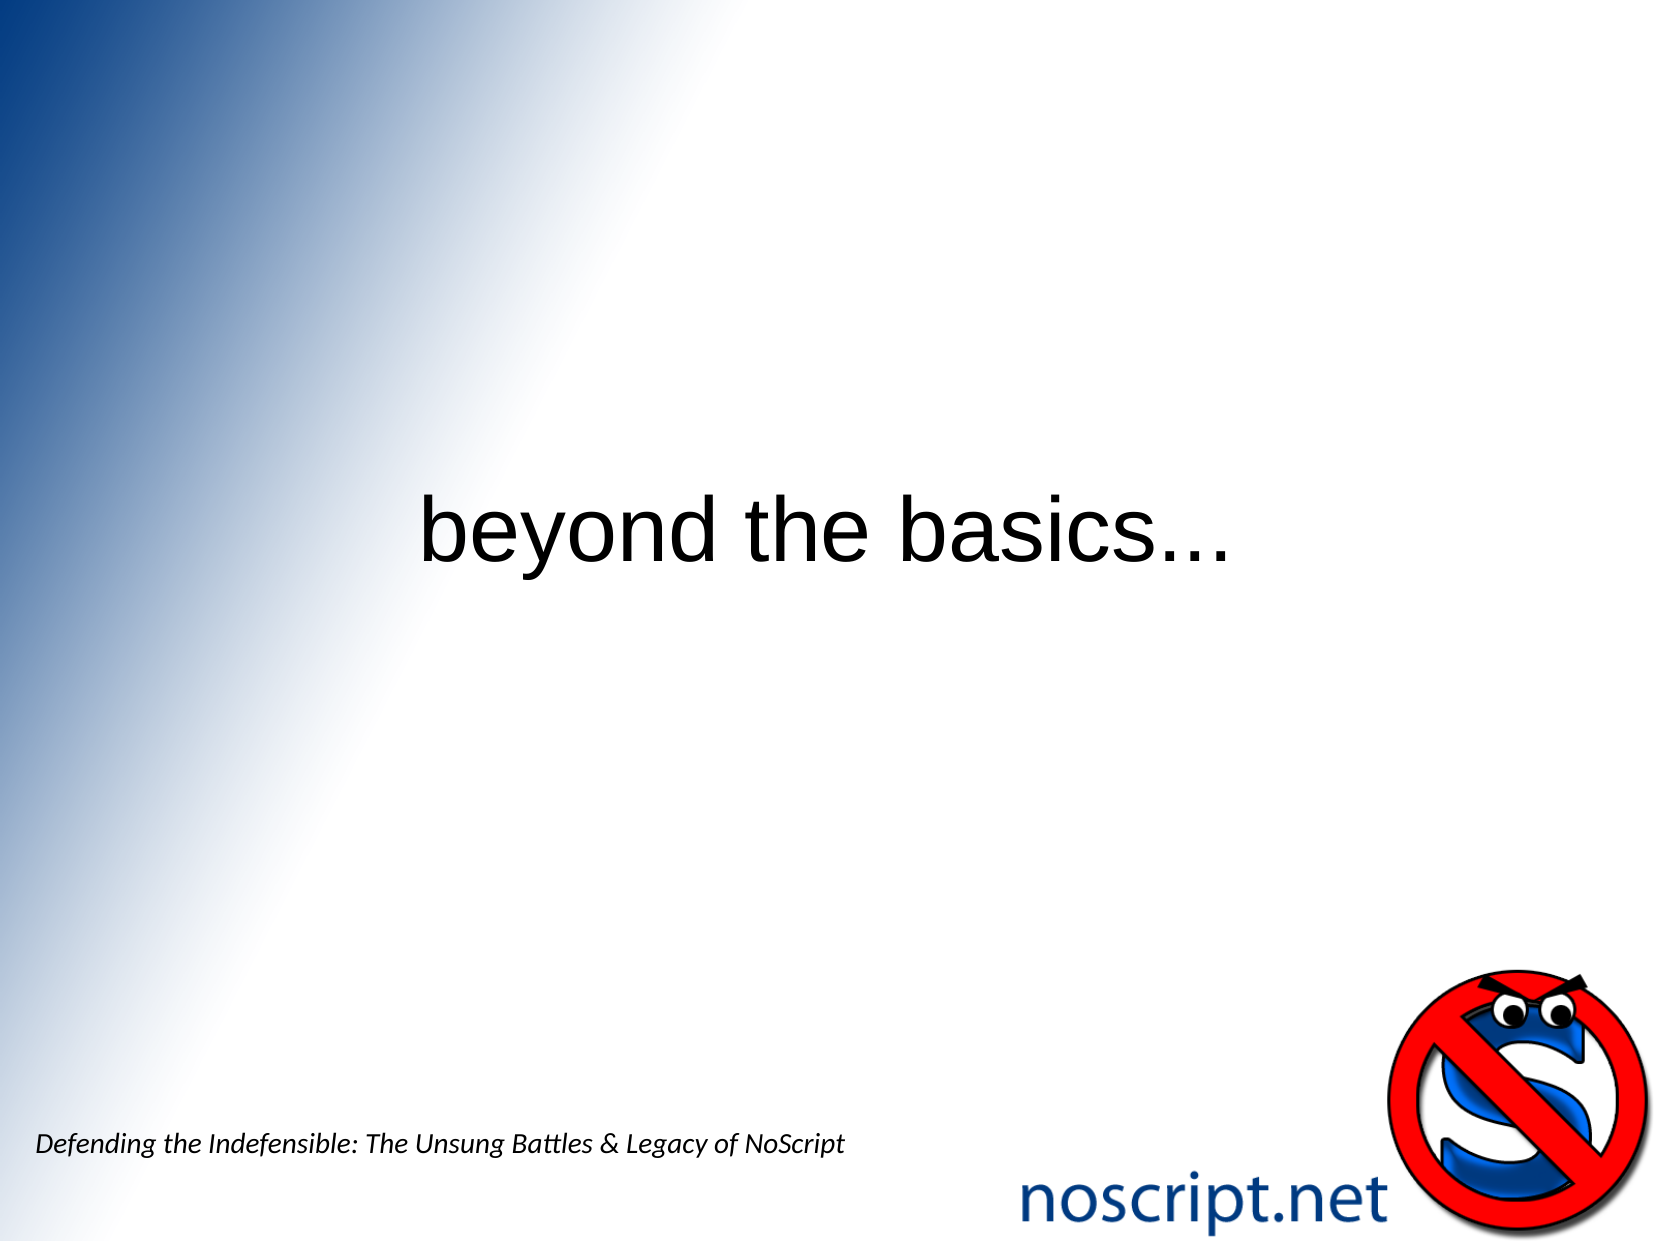

# beyond the basics...
Defending the Indefensible: The Unsung Battles & Legacy of NoScript